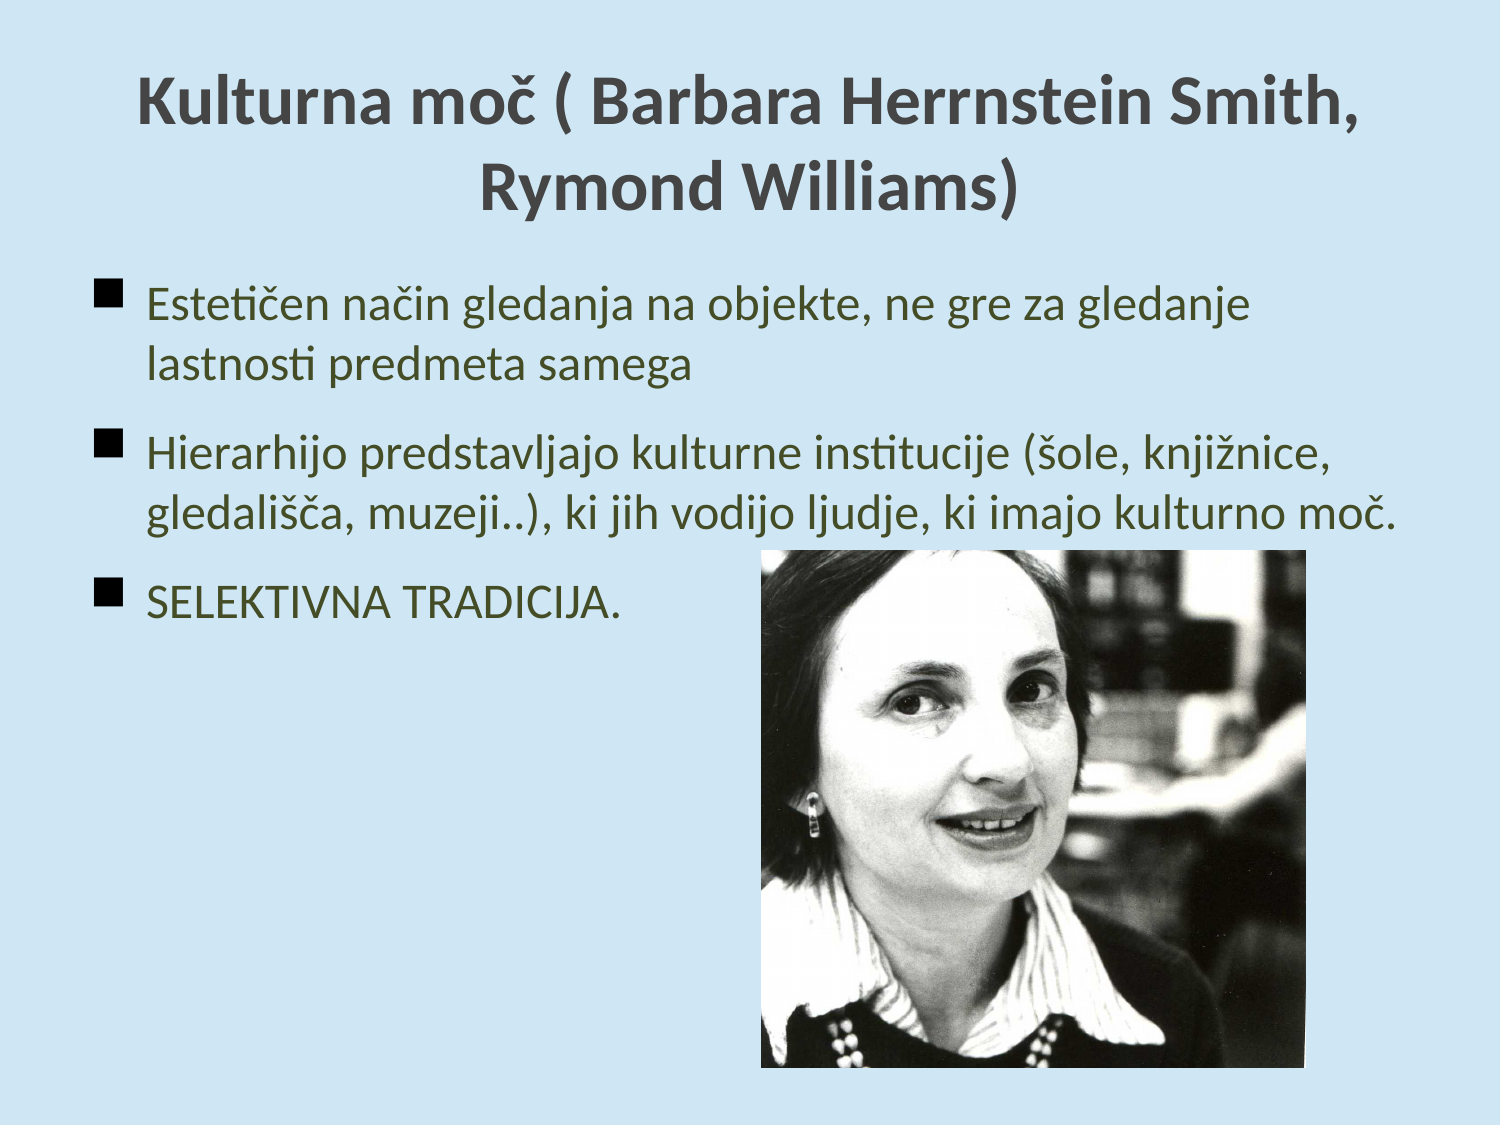

# Kulturna moč ( Barbara Herrnstein Smith, Rymond Williams)
Estetičen način gledanja na objekte, ne gre za gledanje lastnosti predmeta samega
Hierarhijo predstavljajo kulturne institucije (šole, knjižnice, gledališča, muzeji..), ki jih vodijo ljudje, ki imajo kulturno moč.
SELEKTIVNA TRADICIJA.